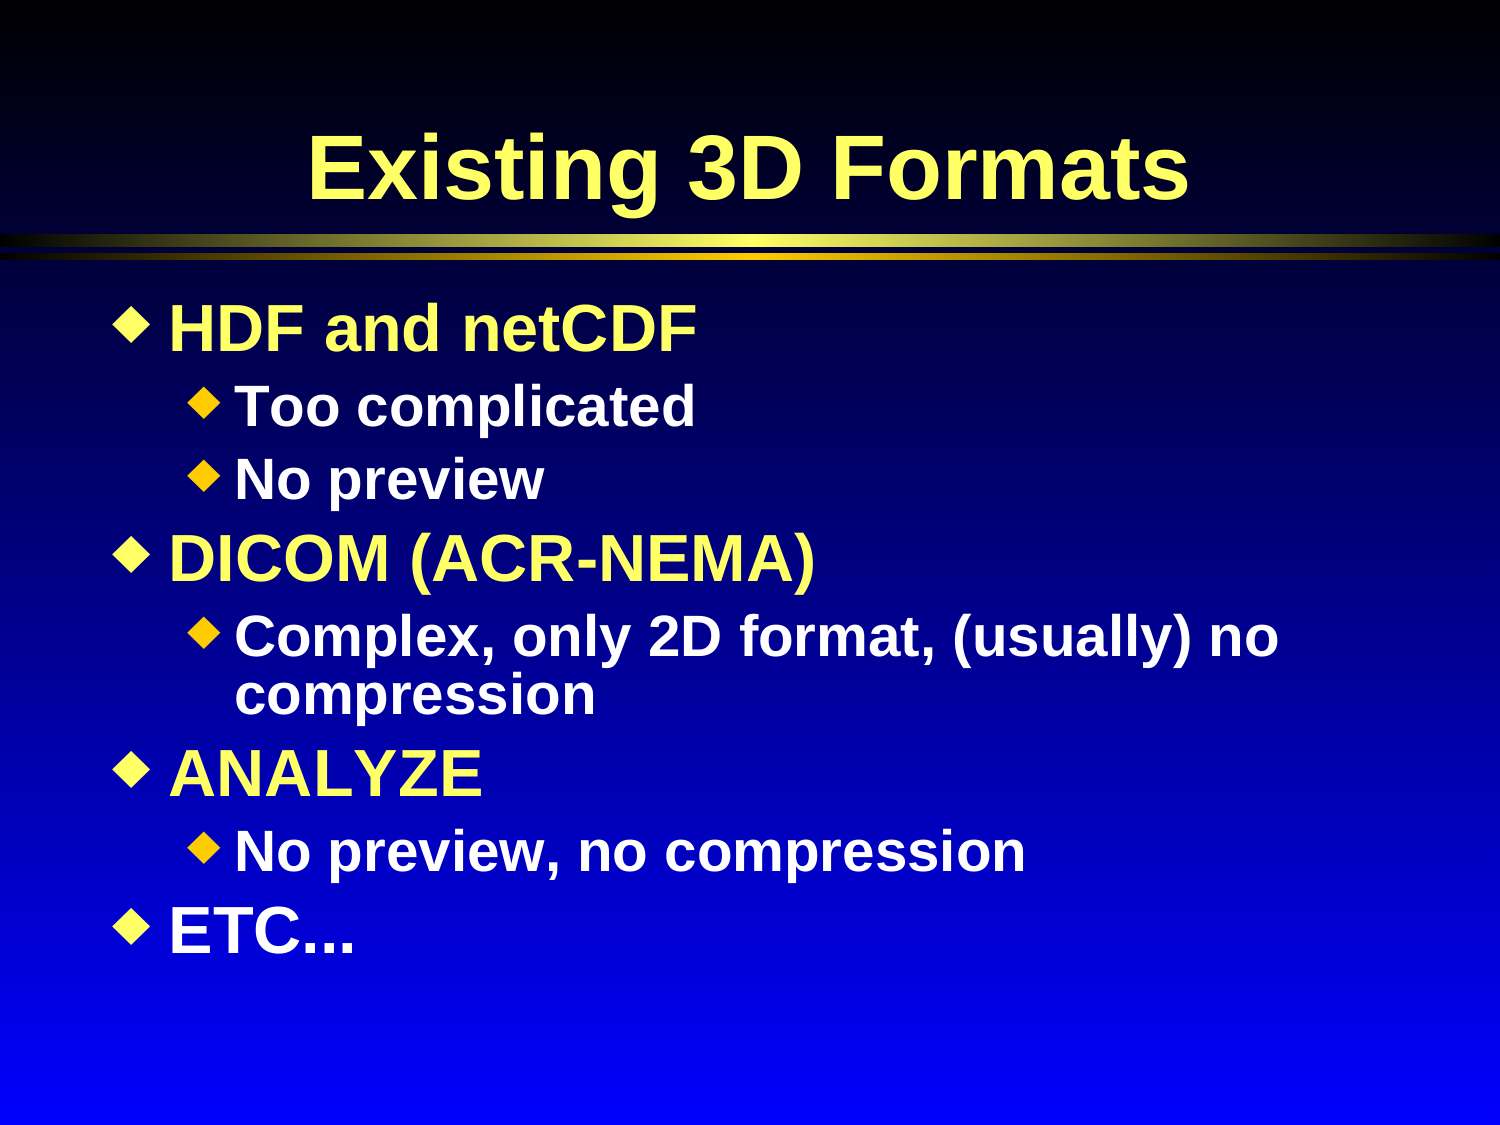

# Existing 3D Formats
HDF and netCDF
Too complicated
No preview
DICOM (ACR-NEMA)
Complex, only 2D format, (usually) no compression
ANALYZE
No preview, no compression
ETC...